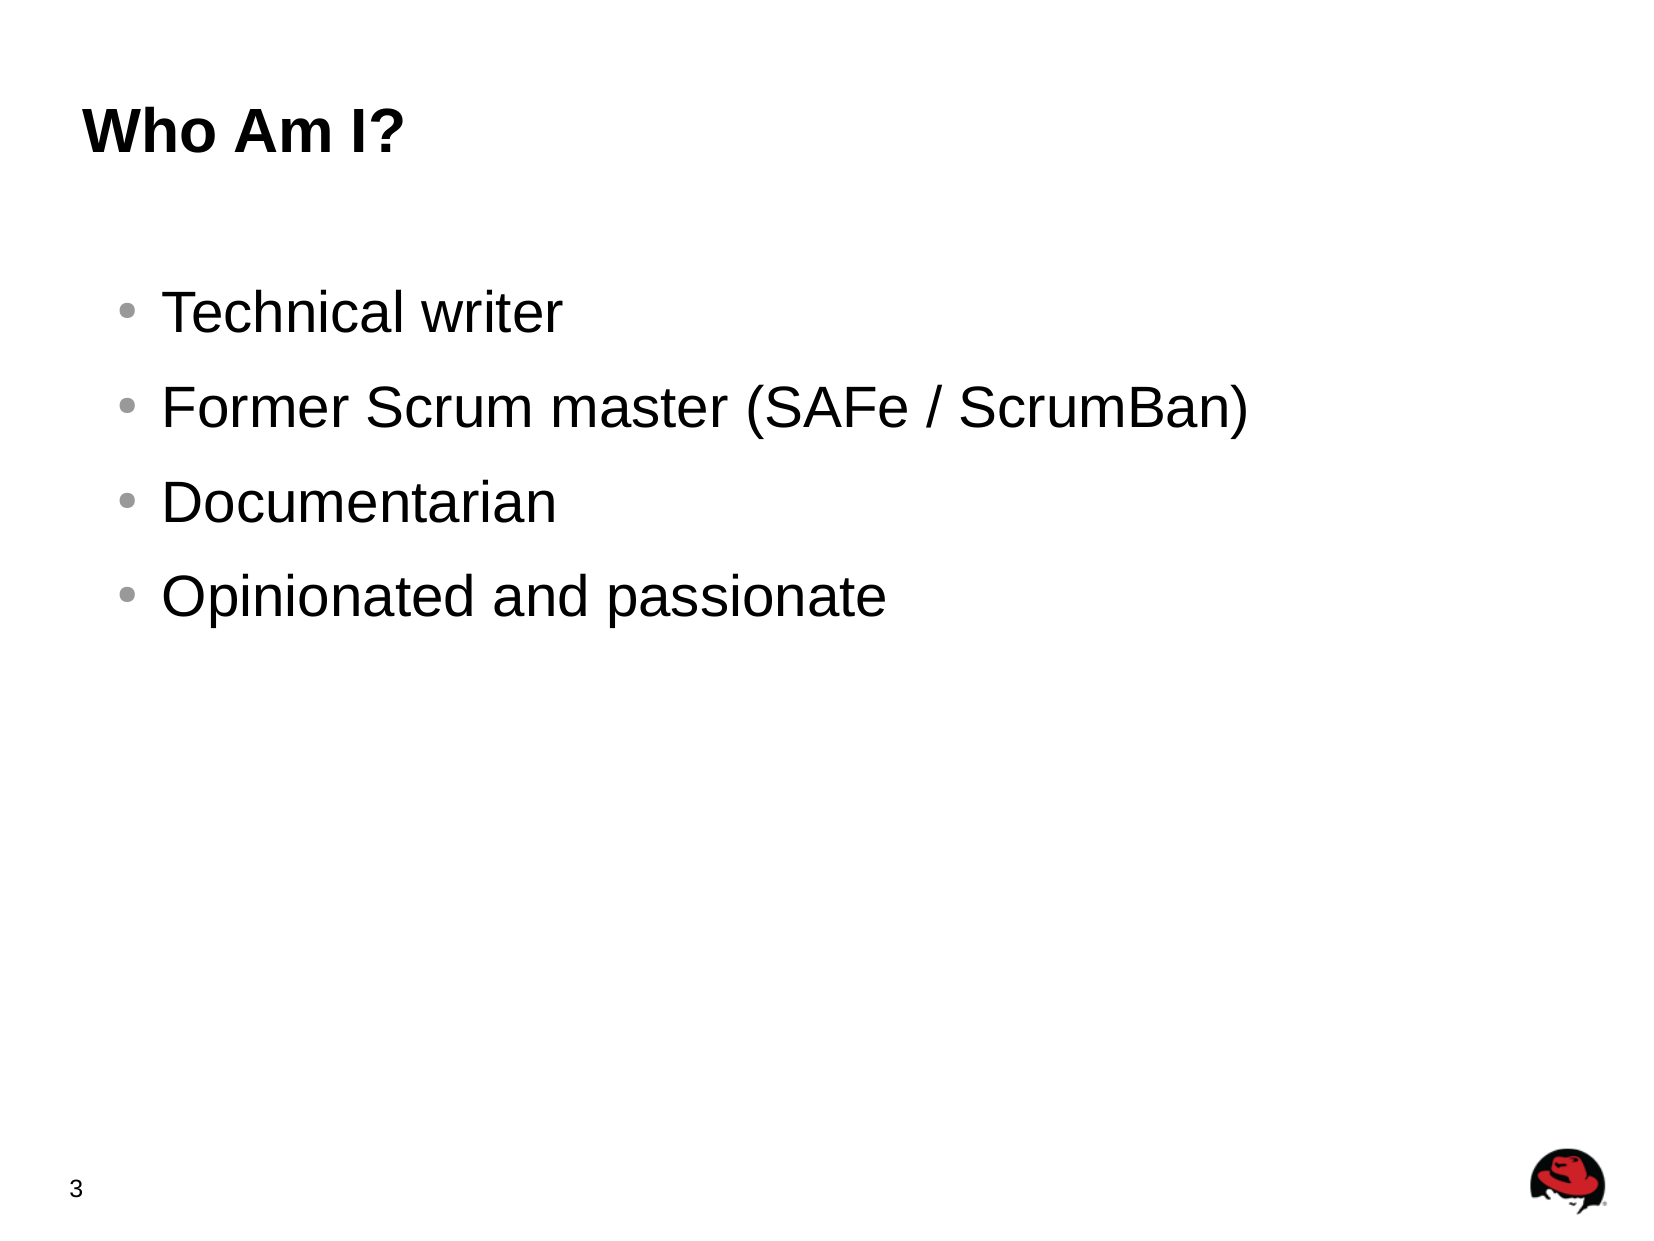

# Who Am I?
Technical writer
Former Scrum master (SAFe / ScrumBan)
Documentarian
Opinionated and passionate